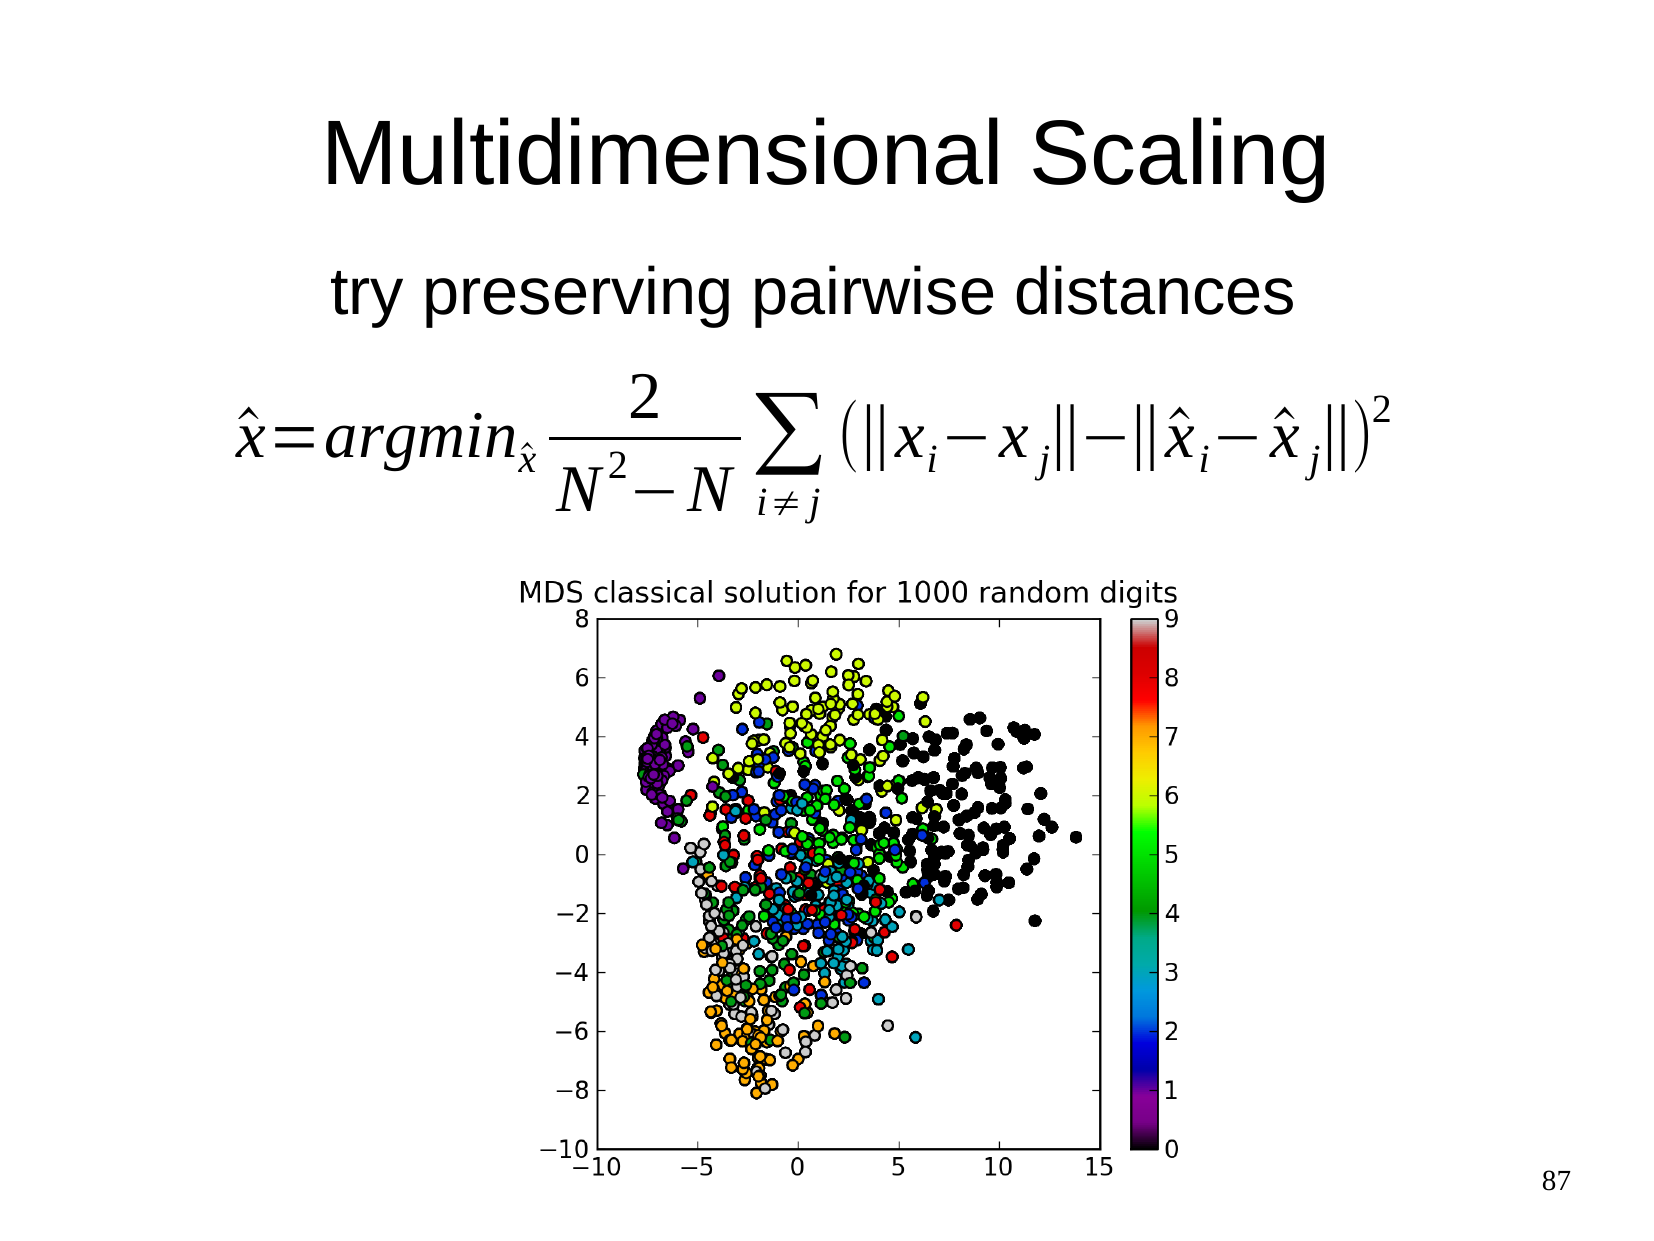

# Multidimensional Scaling
try preserving pairwise distances
87